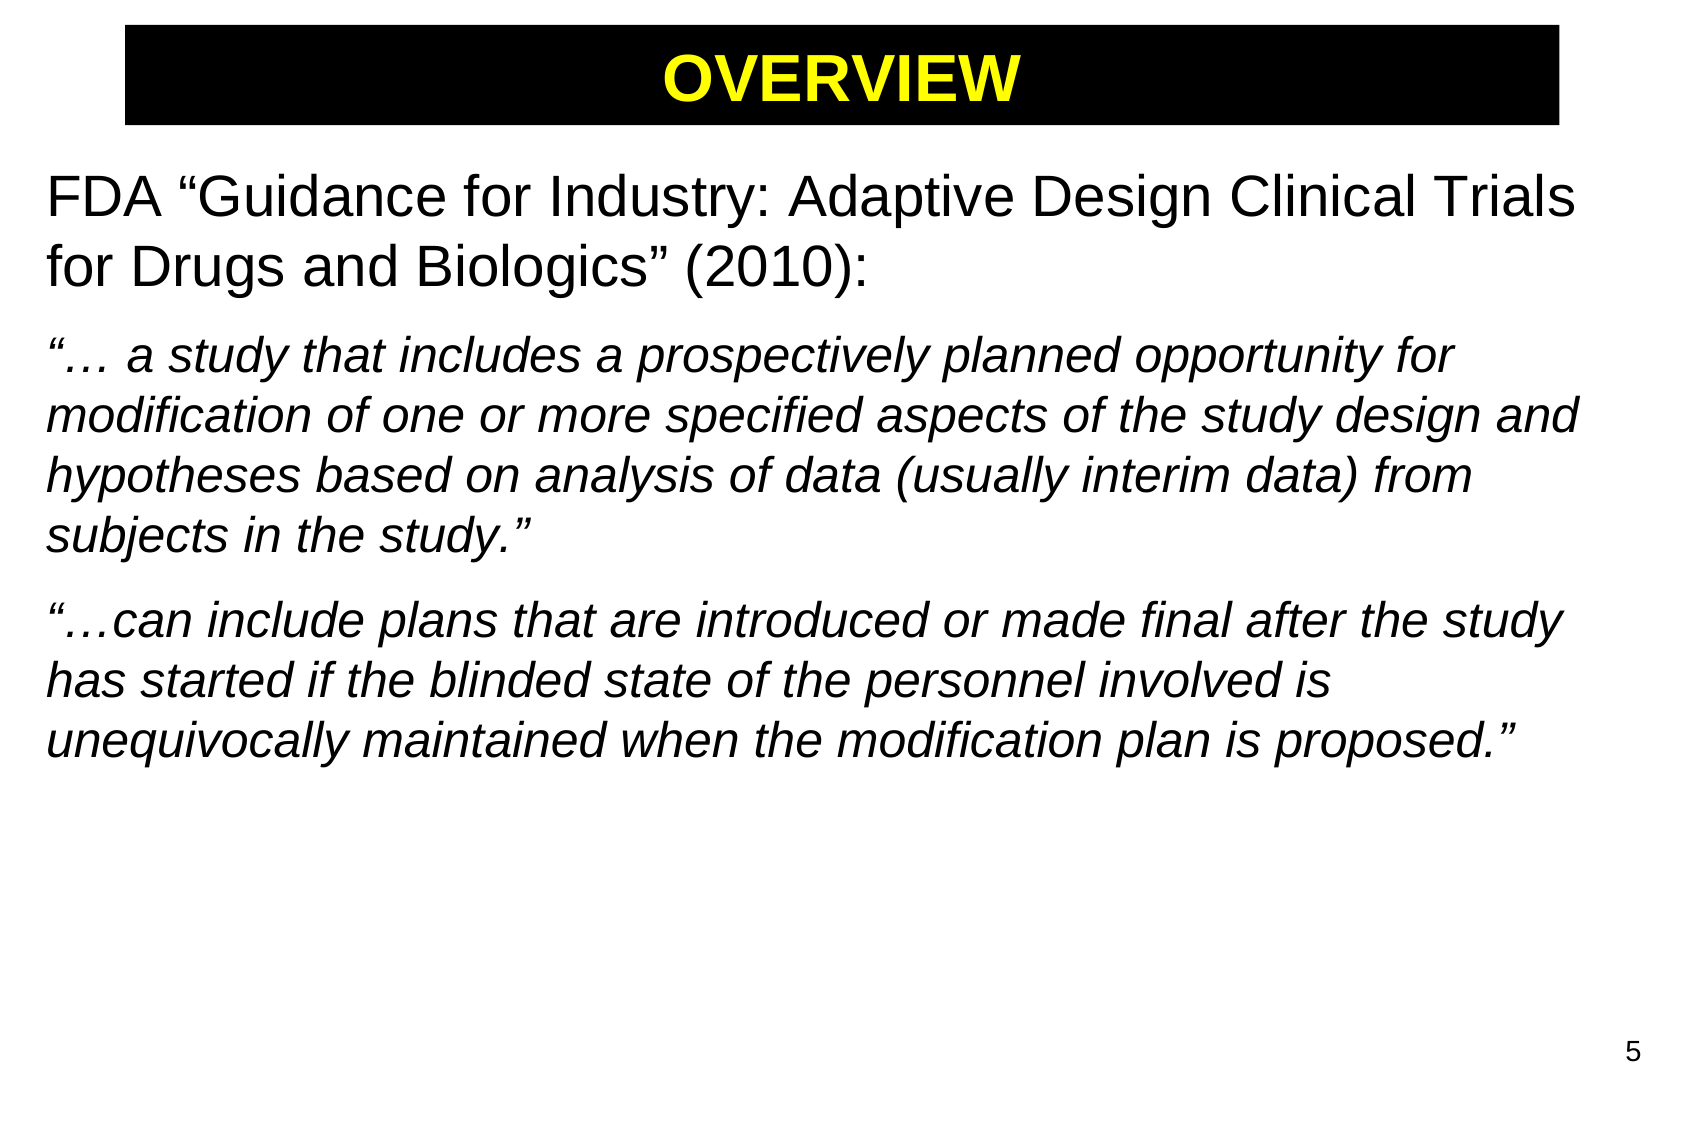

# OVERVIEW
FDA “Guidance for Industry: Adaptive Design Clinical Trials for Drugs and Biologics” (2010):
“… a study that includes a prospectively planned opportunity for modification of one or more specified aspects of the study design and hypotheses based on analysis of data (usually interim data) from subjects in the study.”
“…can include plans that are introduced or made final after the study has started if the blinded state of the personnel involved is unequivocally maintained when the modification plan is proposed.”
4